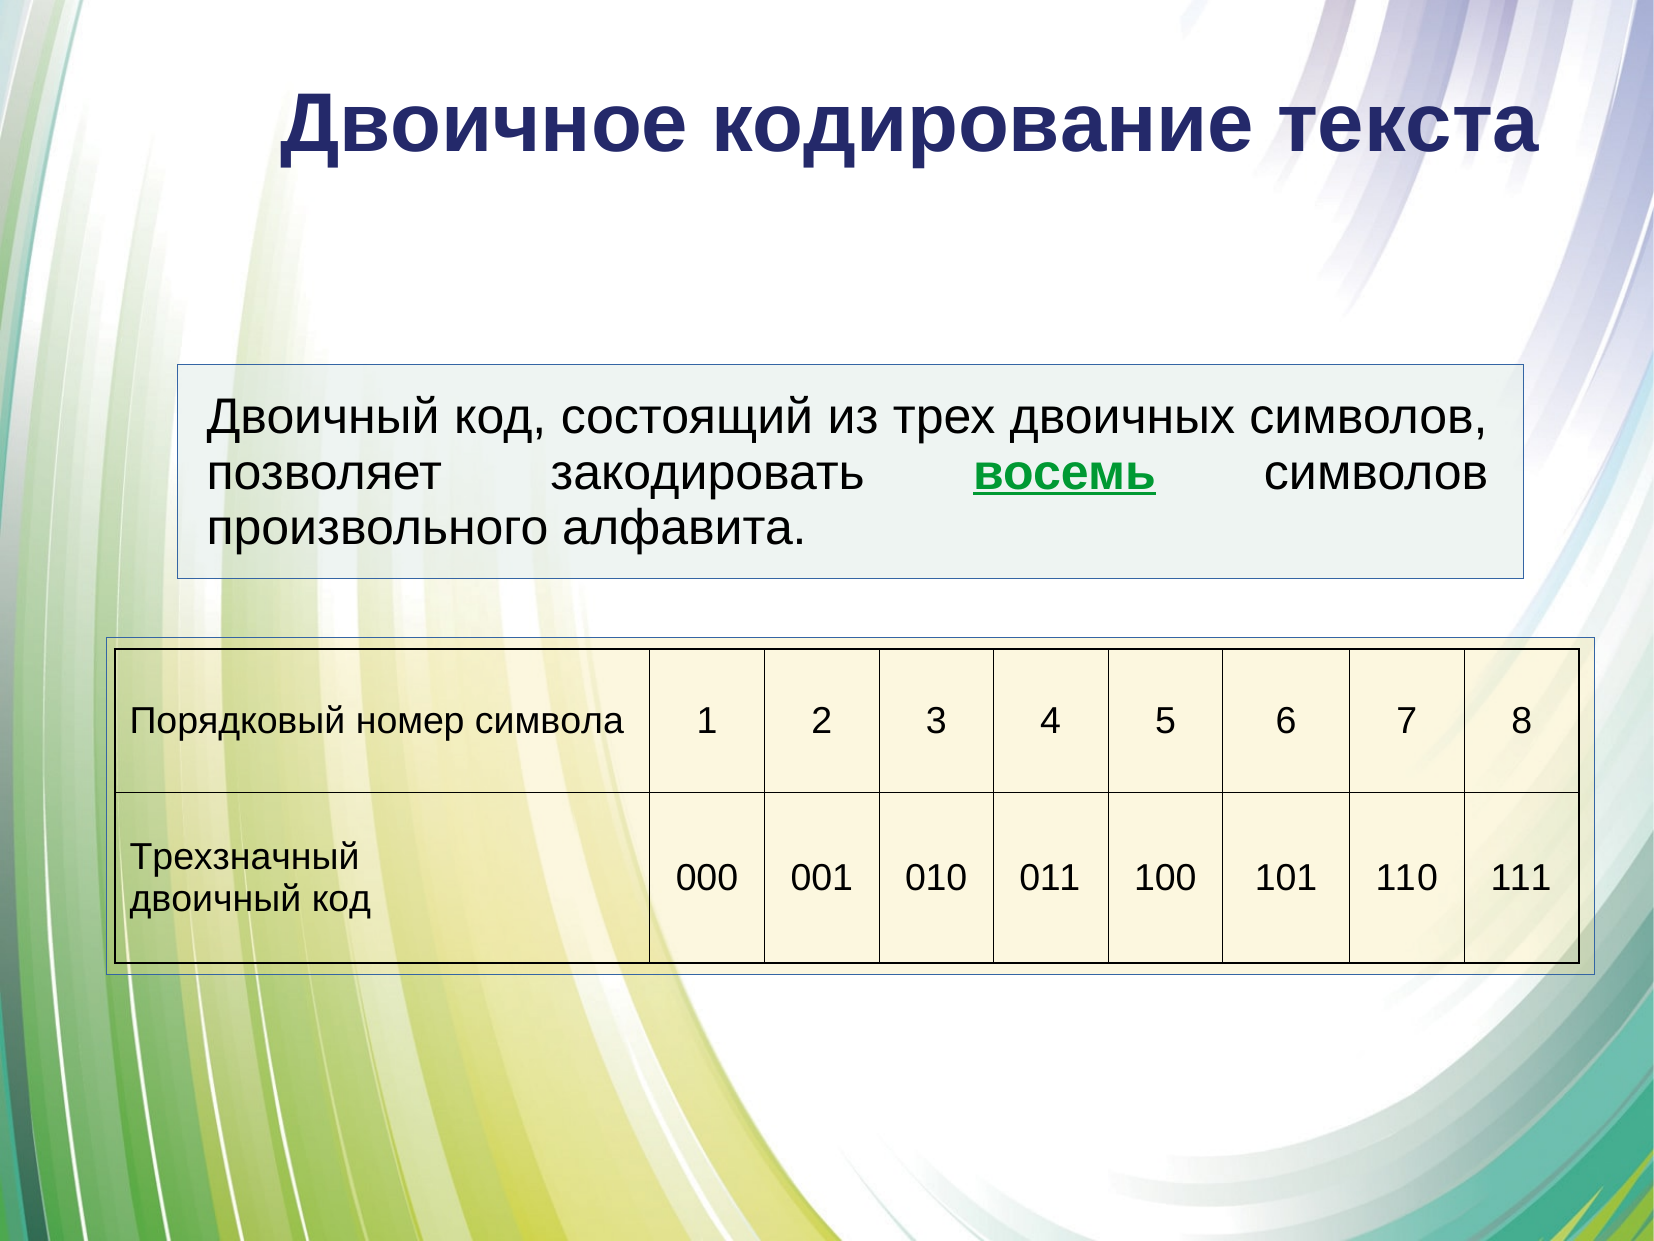

Двоичное кодирование текста
Двоичный код, состоящий из трех двоичных символов, позволяет закодировать восемь символов произвольного алфавита.
| Порядковый номер символа | 1 | 2 | 3 | 4 | 5 | 6 | 7 | 8 |
| --- | --- | --- | --- | --- | --- | --- | --- | --- |
| Трехзначный двоичный код | 000 | 001 | 010 | 011 | 100 | 101 | 110 | 111 |